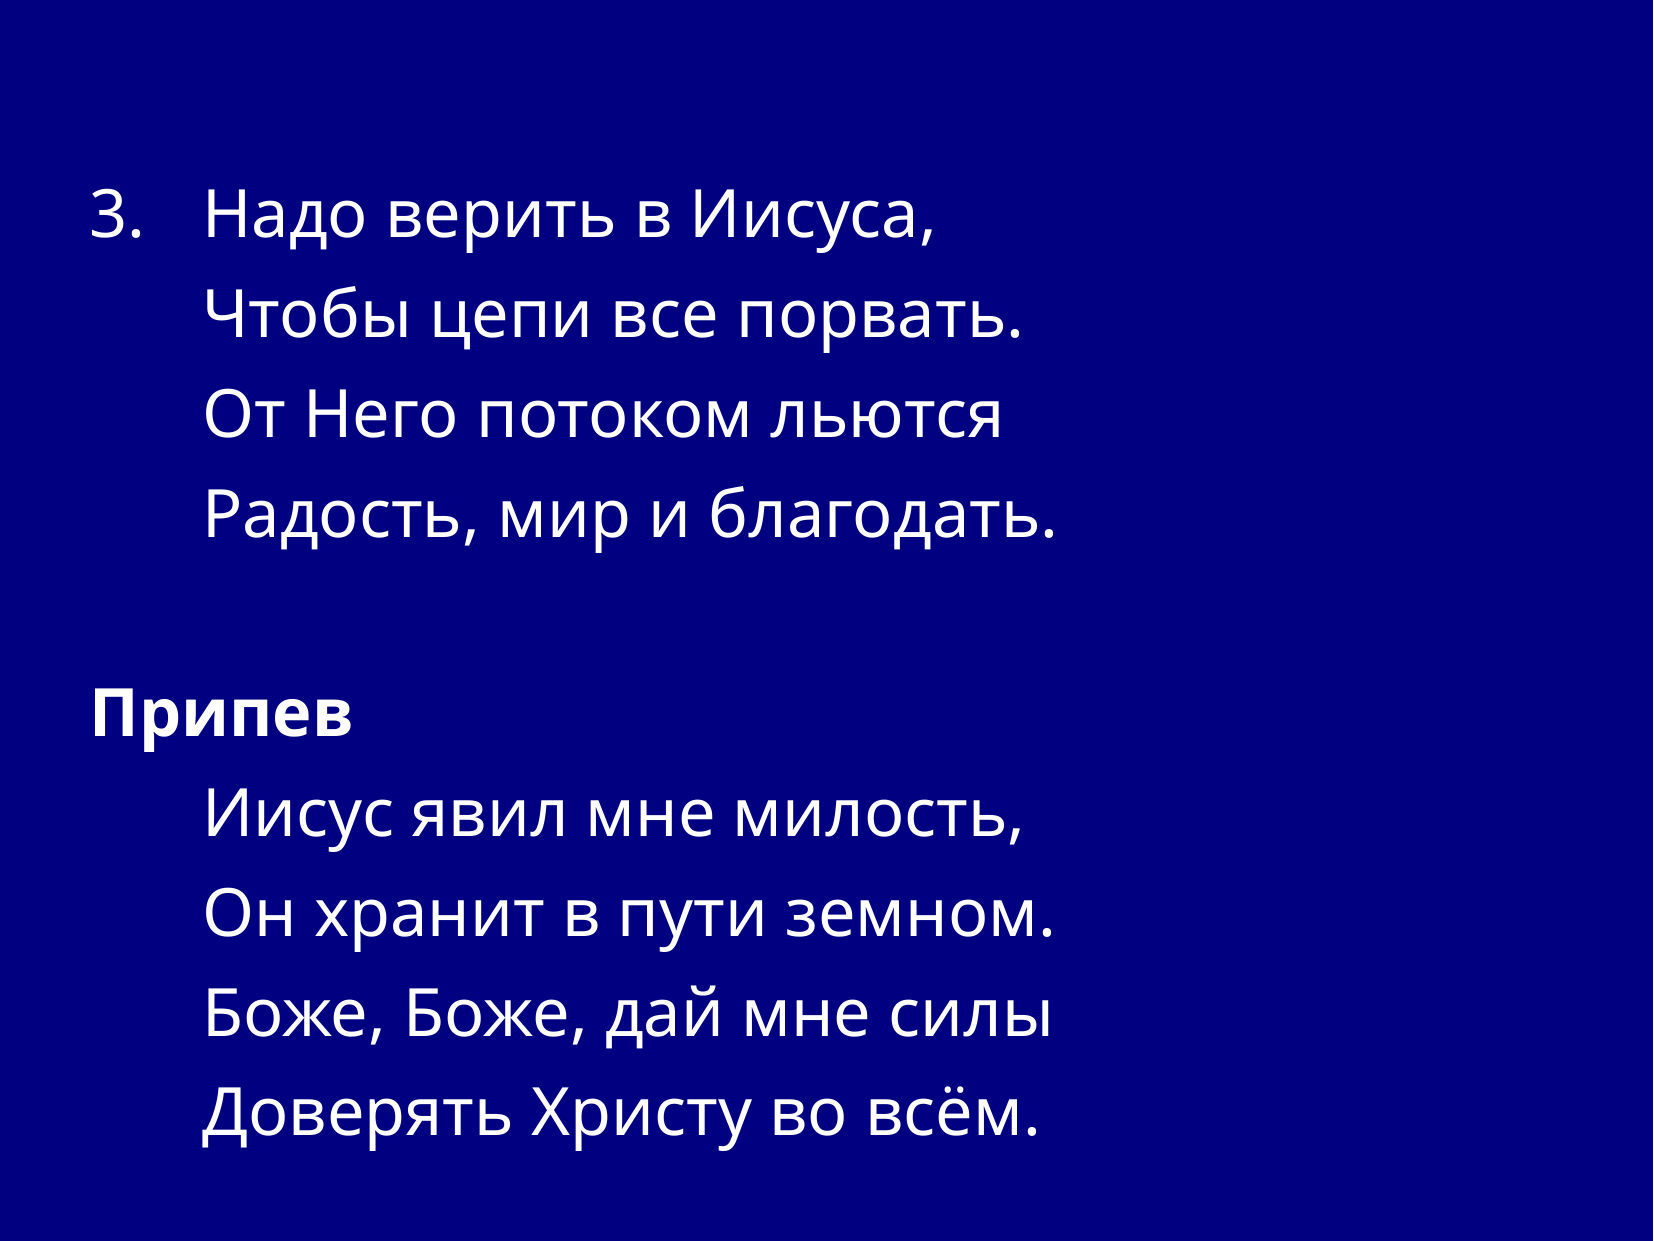

3.	Надо верить в Иисуса,
	Чтобы цепи все порвать.
	От Него потоком льются
	Радость, мир и благодать.
Припев
	Иисус явил мне милость,
	Он хранит в пути земном.
	Боже, Боже, дай мне силы
	Доверять Христу во всём.